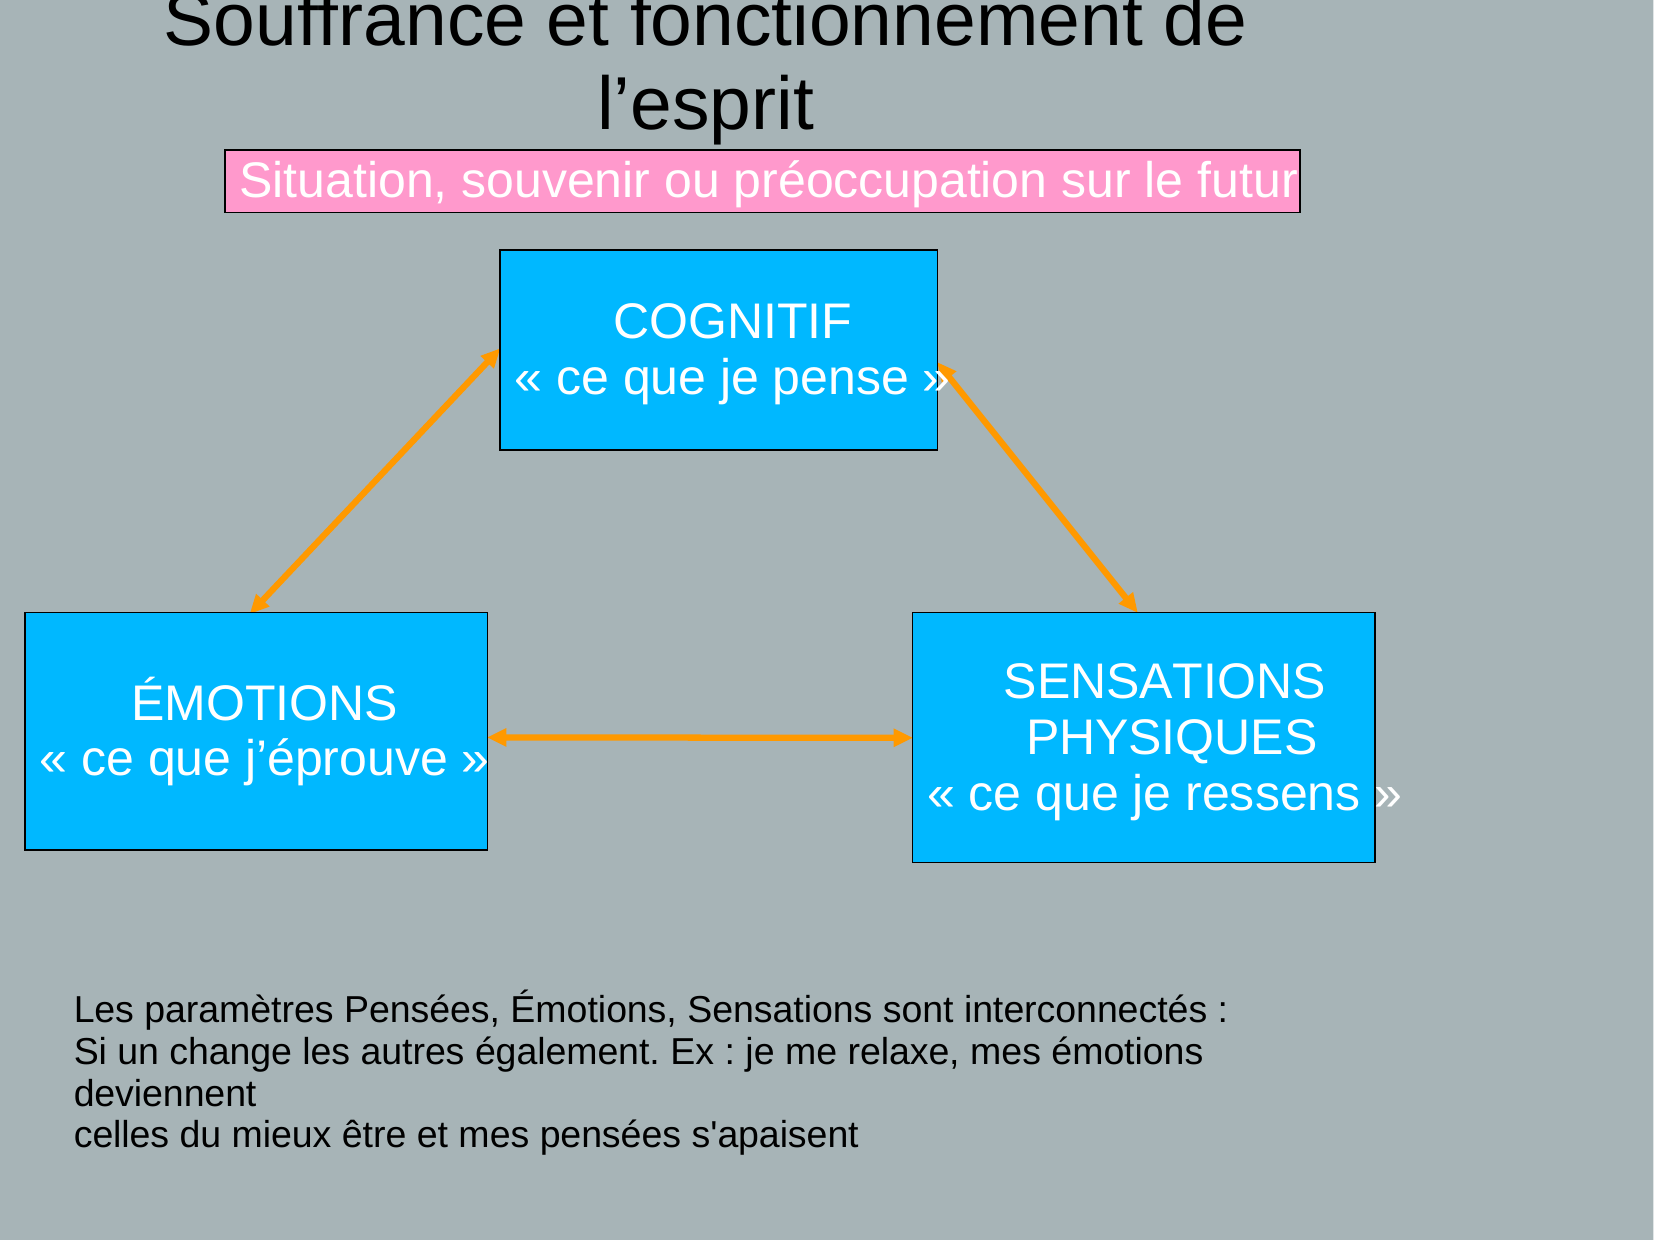

# Souffrance et fonctionnement de l’esprit
Situation, souvenir ou préoccupation sur le futur
COGNITIF
« ce que je pense »
ÉMOTIONS
« ce que j’éprouve »
SENSATIONS
 PHYSIQUES
« ce que je ressens »
Les paramètres Pensées, Émotions, Sensations sont interconnectés :
Si un change les autres également. Ex : je me relaxe, mes émotions deviennent
celles du mieux être et mes pensées s'apaisent